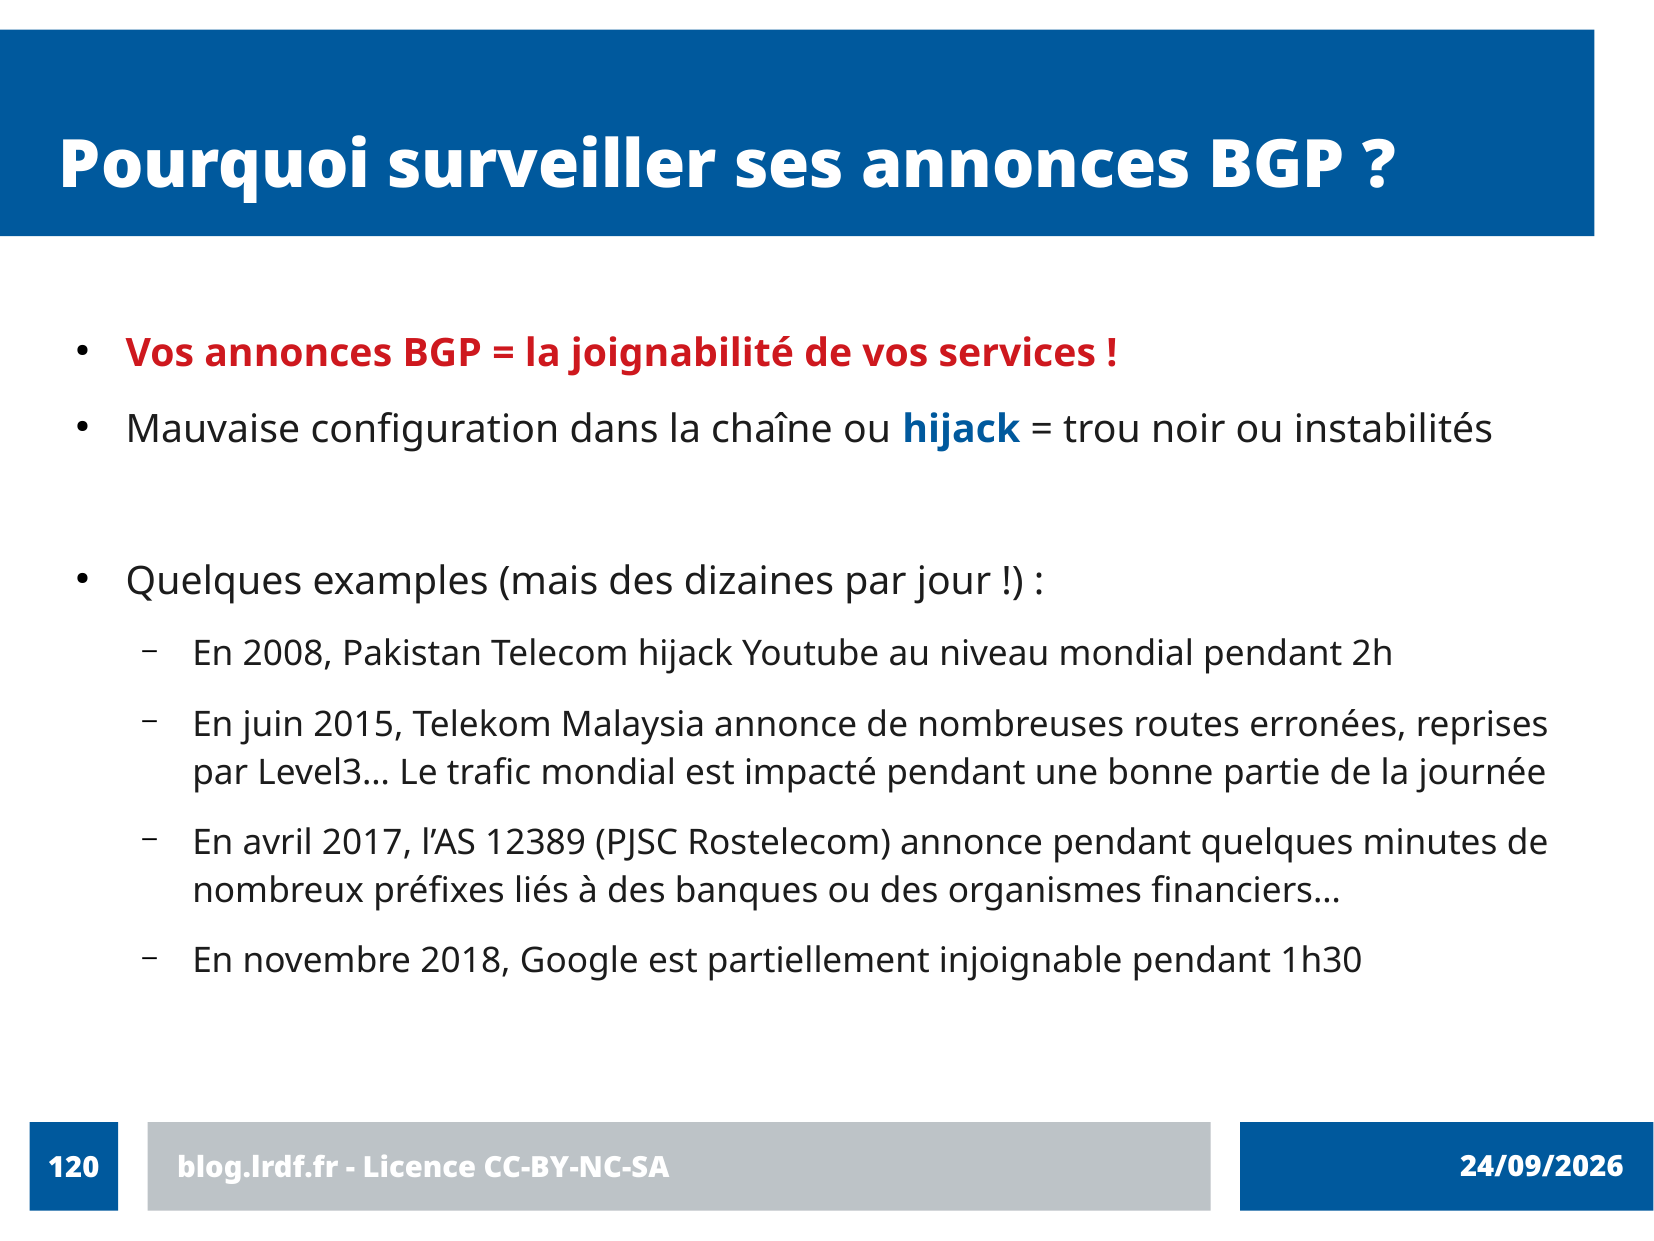

# Pourquoi surveiller ses annonces BGP ?
Vos annonces BGP = la joignabilité de vos services !
Mauvaise configuration dans la chaîne ou hijack = trou noir ou instabilités
Quelques examples (mais des dizaines par jour !) :
En 2008, Pakistan Telecom hijack Youtube au niveau mondial pendant 2h
En juin 2015, Telekom Malaysia annonce de nombreuses routes erronées, reprises par Level3… Le trafic mondial est impacté pendant une bonne partie de la journée
En avril 2017, l’AS 12389 (PJSC Rostelecom) annonce pendant quelques minutes de nombreux préfixes liés à des banques ou des organismes financiers…
En novembre 2018, Google est partiellement injoignable pendant 1h30
120
blog.lrdf.fr - Licence CC-BY-NC-SA